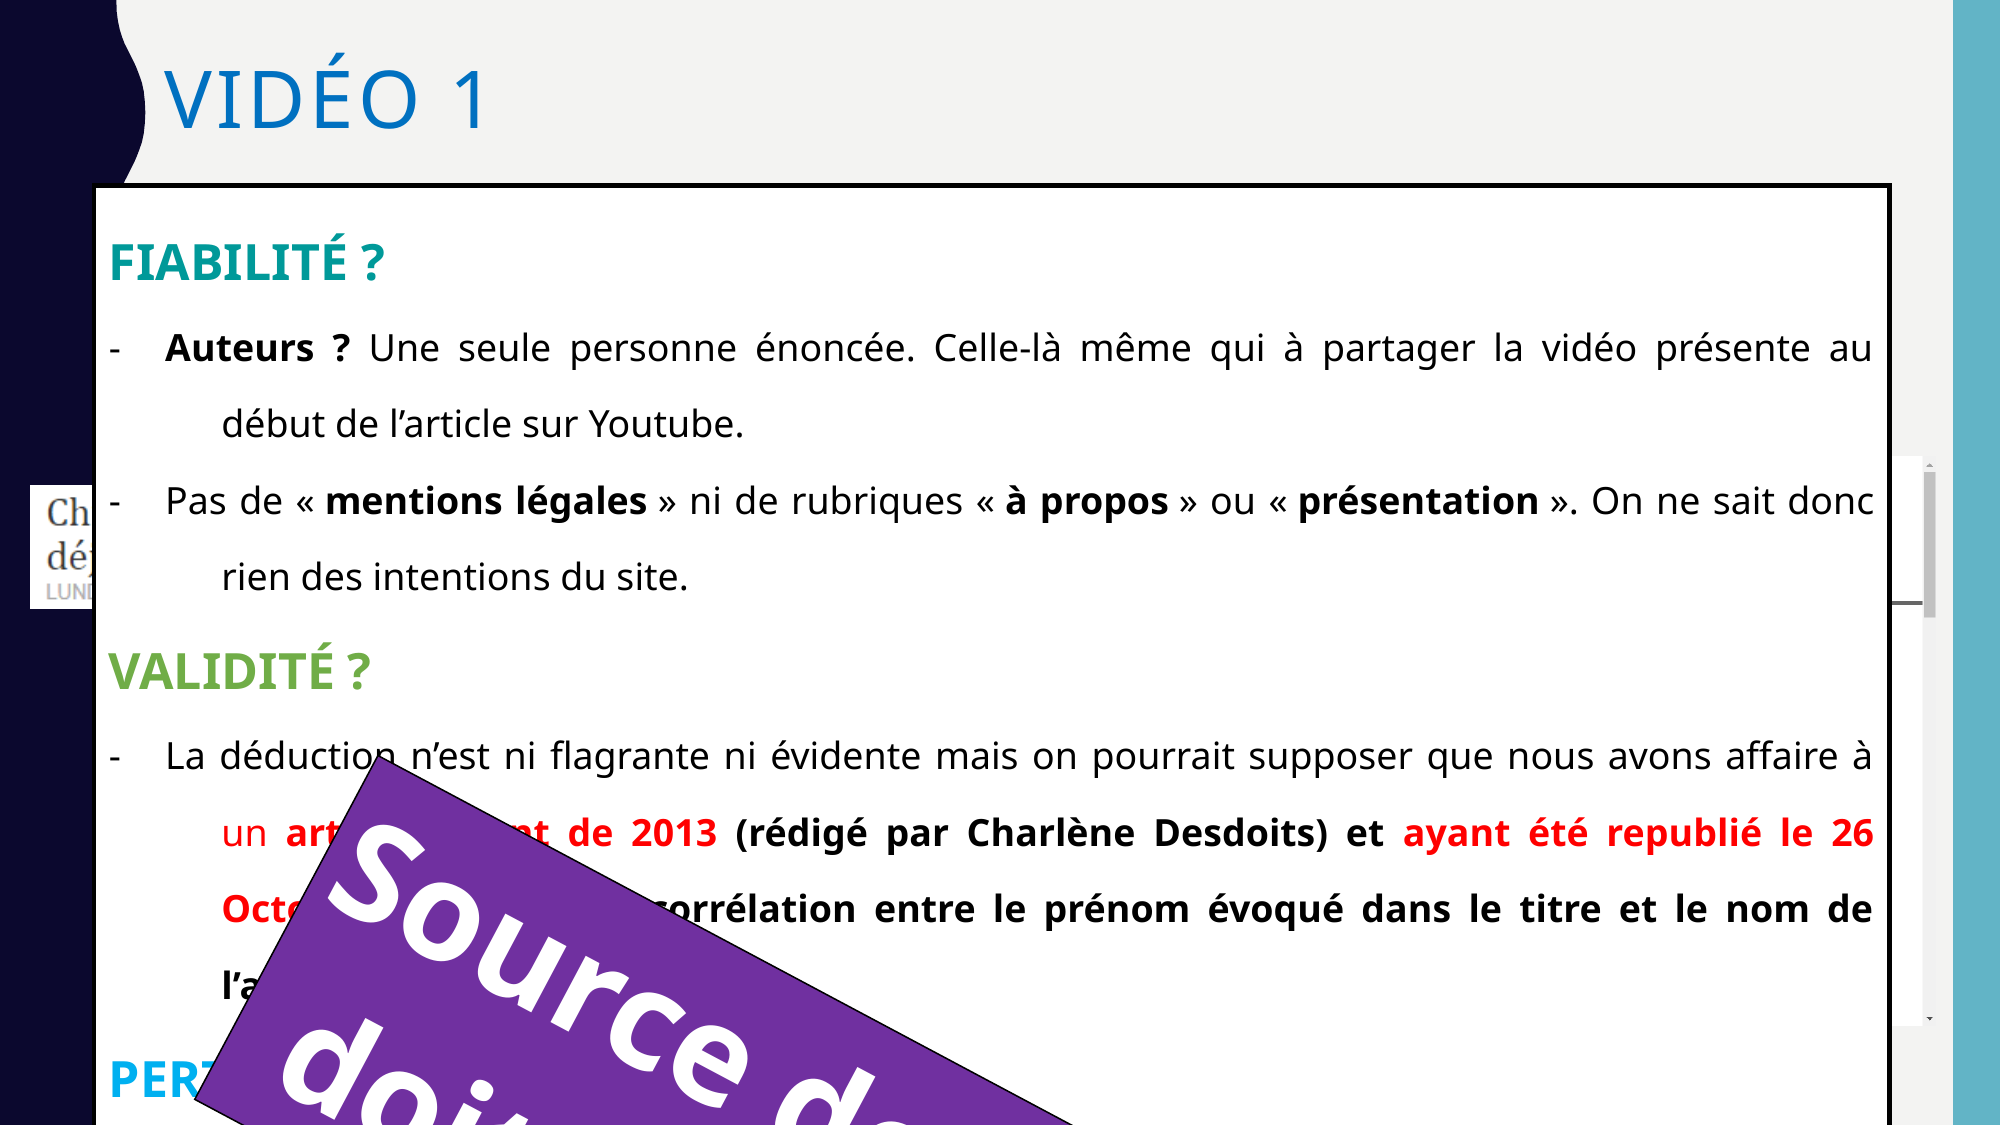

# Vidéo 1
FIABILITÉ ?
Auteurs ? Une seule personne énoncée. Celle-là même qui à partager la vidéo présente au début de l’article sur Youtube.
Pas de « mentions légales » ni de rubriques « à propos » ou « présentation ». On ne sait donc rien des intentions du site.
VALIDITÉ ?
La déduction n’est ni flagrante ni évidente mais on pourrait supposer que nous avons affaire à un article datant de 2013 (rédigé par Charlène Desdoits) et ayant été republié le 26 Octobre 2015. D’où la corrélation entre le prénom évoqué dans le titre et le nom de l’auteur.
PERTINENCE ?
Ton assez tranché et une prise de position très nette de la part de l’auteur de l’article.
Le site semble vouloir informer mais également convaincre son lecteur de la véracité des faits énoncés.
Analyser la fiabilité / la validité / la pertinence du site et/ ou de l’information
Le site internet : http://madagate.org/reportages/entreprendre/5339-chine-danger-du-riz-en-plastique-charlene-avait-deja-averti.html
Titre de l’article
Vs
Fin de l’article
Source dont on doit se méfier